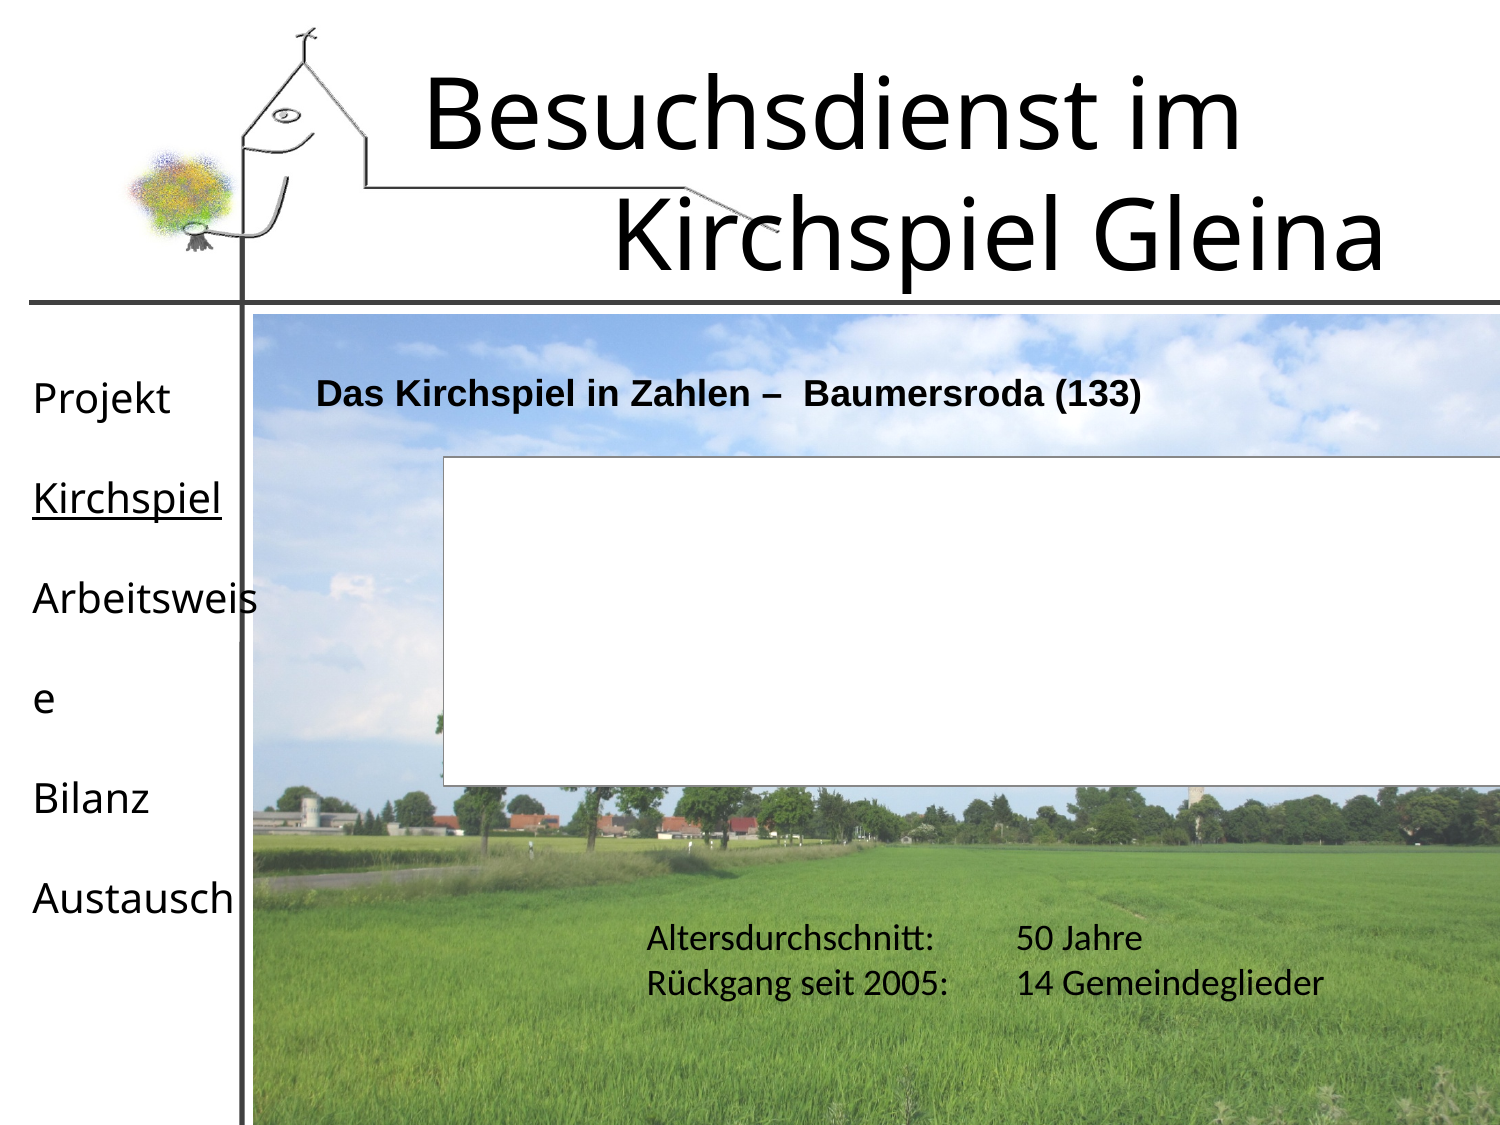

Projekt
Kirchspiel
Arbeitsweise
Bilanz
Austausch
Das Kirchspiel in Zahlen – Baumersroda (133)
### Chart
| Category | |
|---|---|Altersdurchschnitt:		50 Jahre
Rückgang seit 2005:	14 Gemeindeglieder